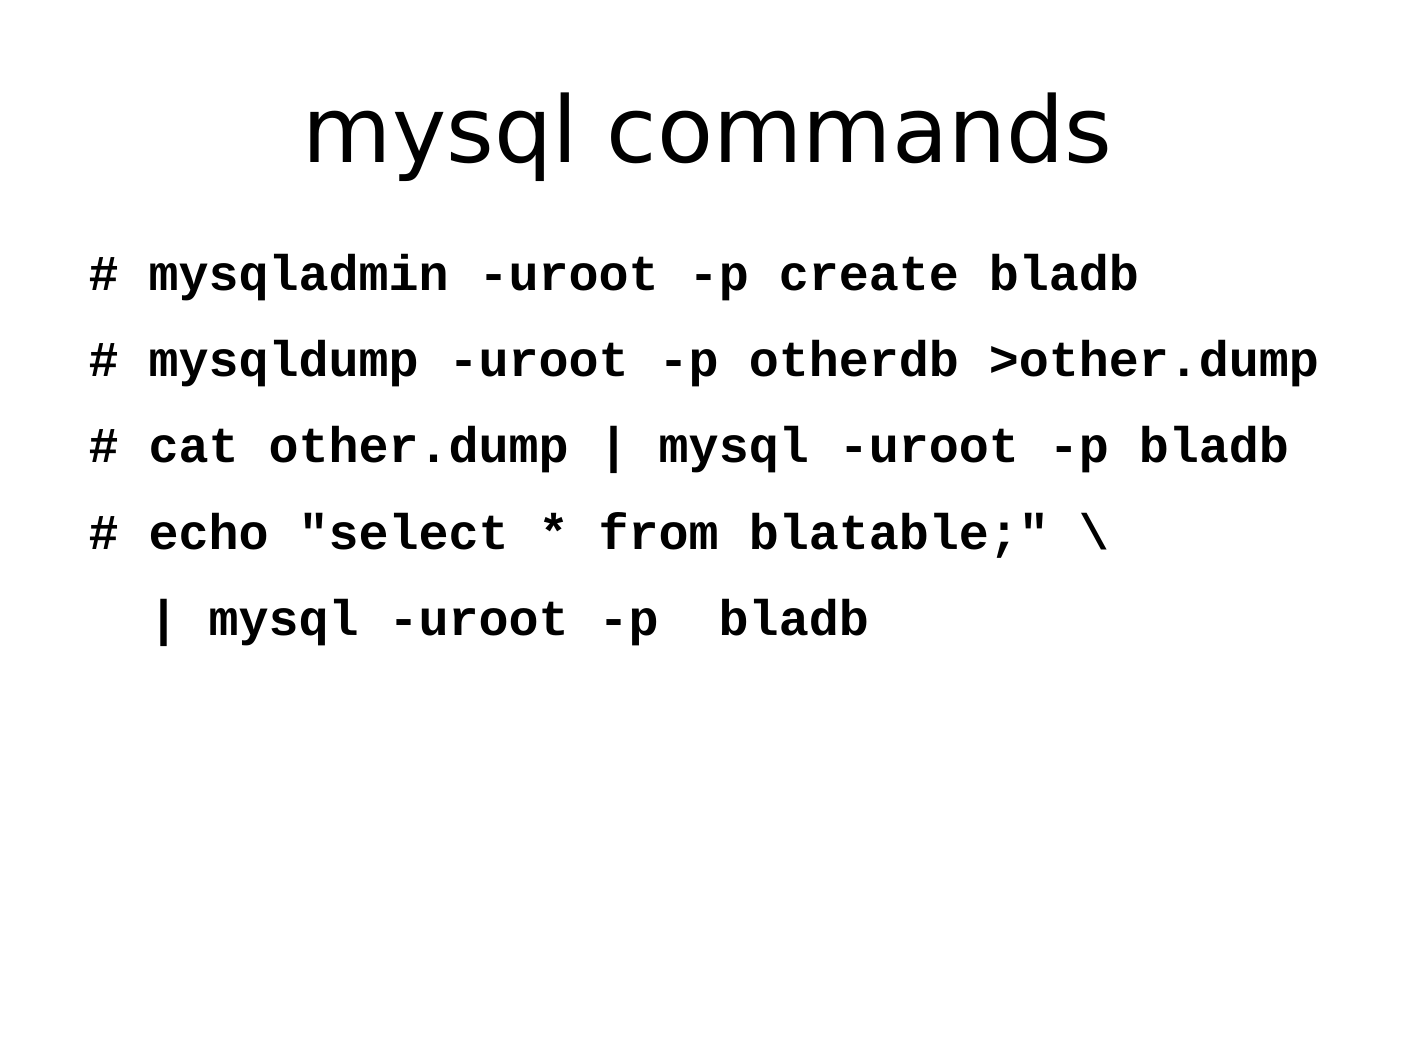

# mysql commands
# mysqladmin -uroot -p create bladb
# mysqldump -uroot -p otherdb >other.dump
# cat other.dump | mysql -uroot -p bladb
# echo "select * from blatable;" \
 | mysql -uroot -p bladb